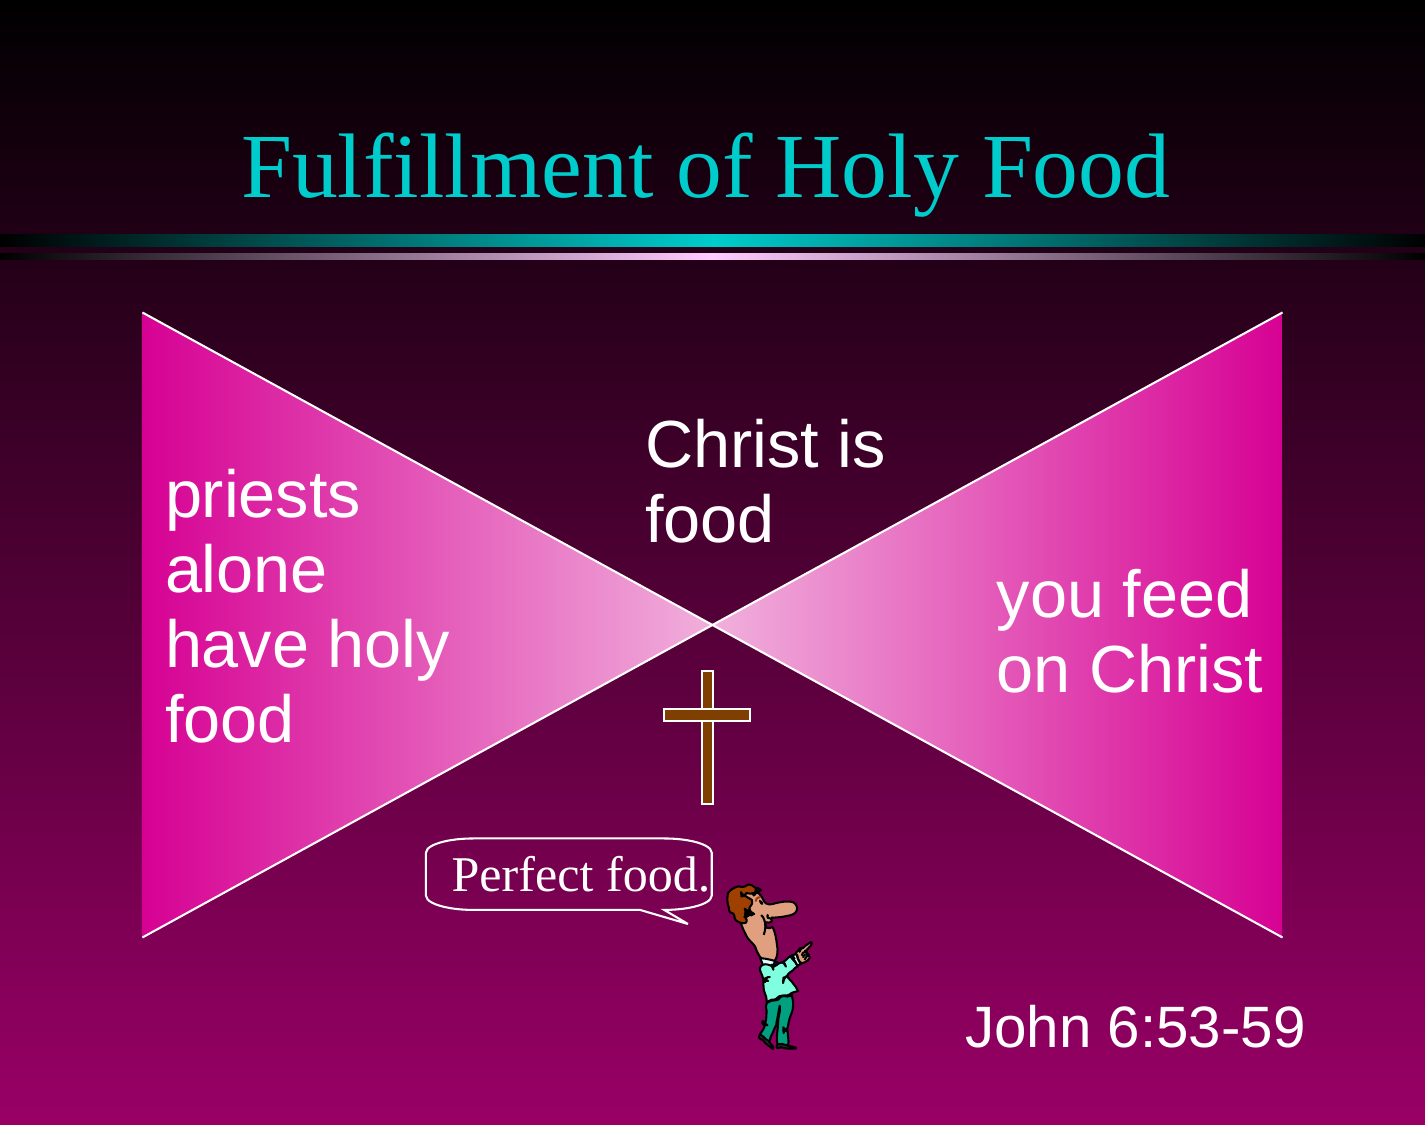

# Fulfillment of Holy Food
Christ is food
priests alone have holy food
you feed on Christ
Perfect food.
John 6:53-59